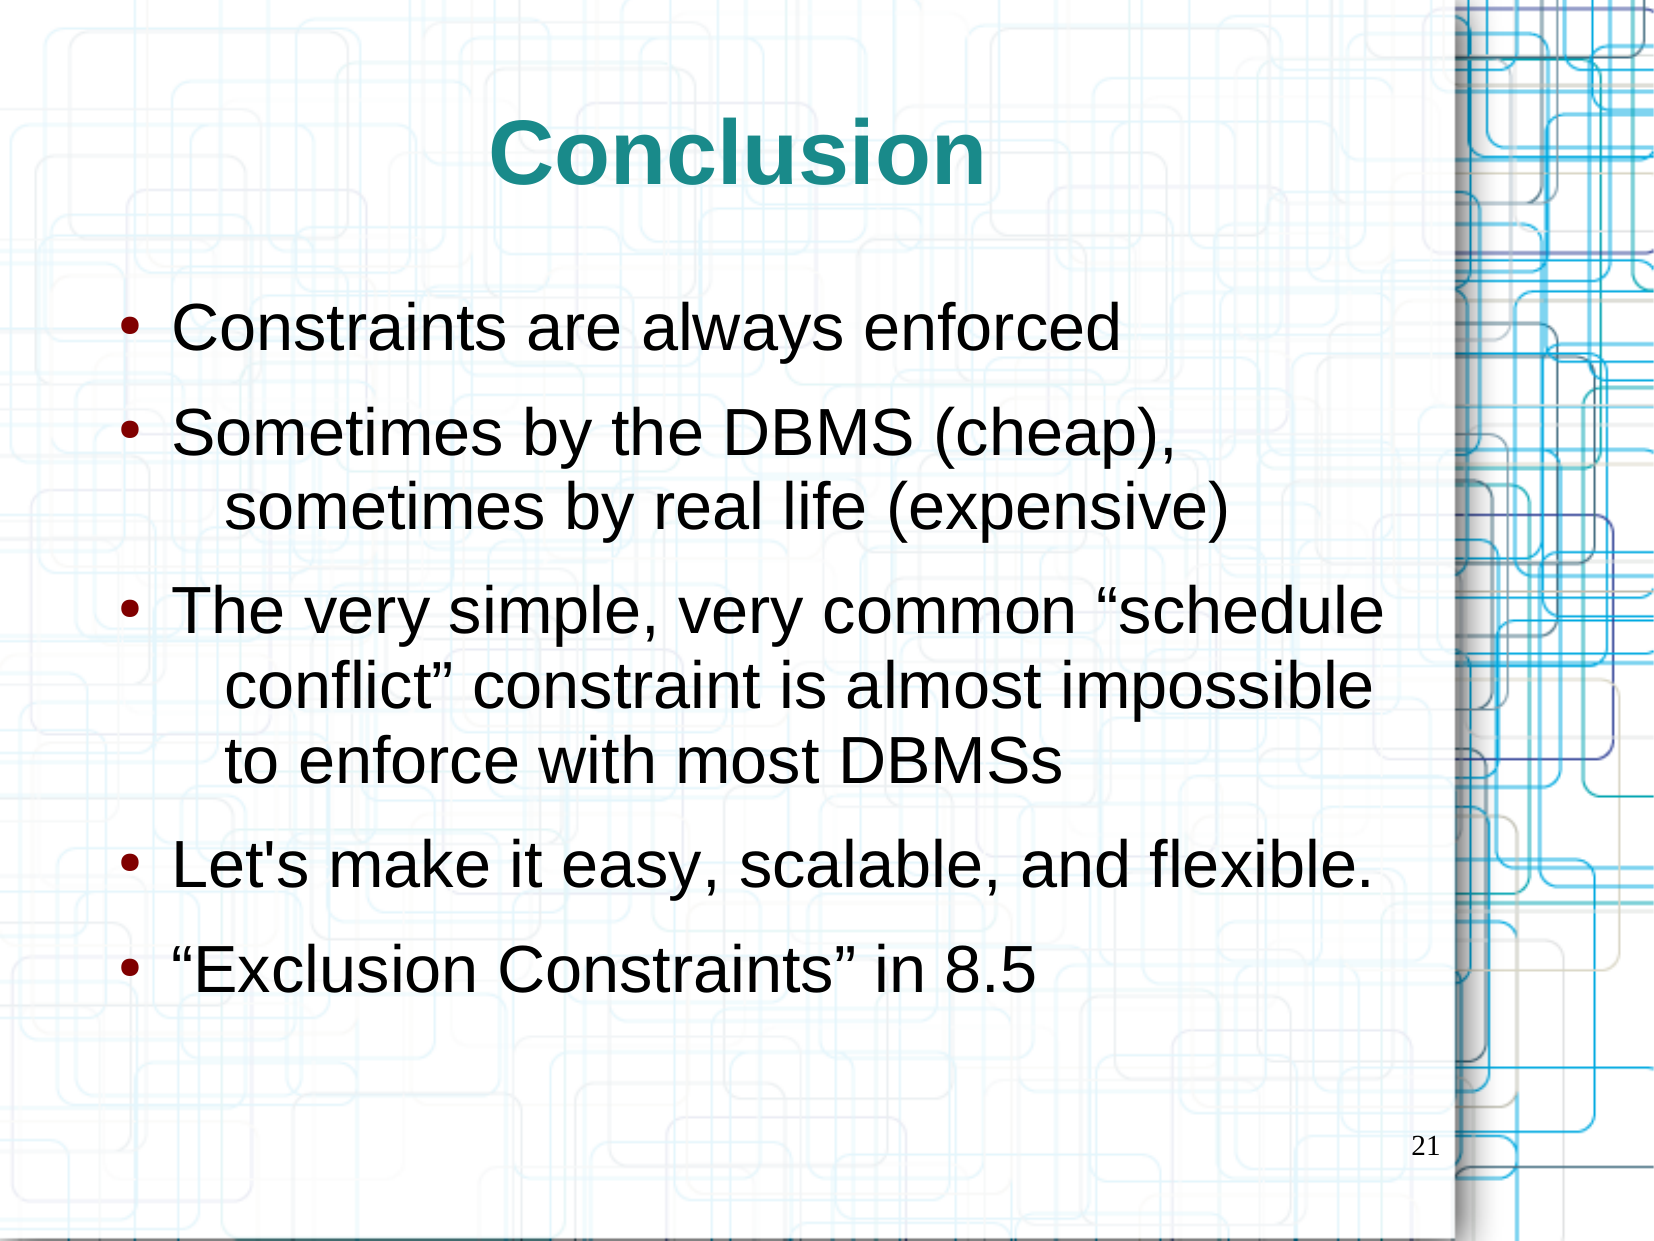

# Conclusion
Constraints are always enforced
Sometimes by the DBMS (cheap), sometimes by real life (expensive)
The very simple, very common “schedule conflict” constraint is almost impossible to enforce with most DBMSs
Let's make it easy, scalable, and flexible.
“Exclusion Constraints” in 8.5
21